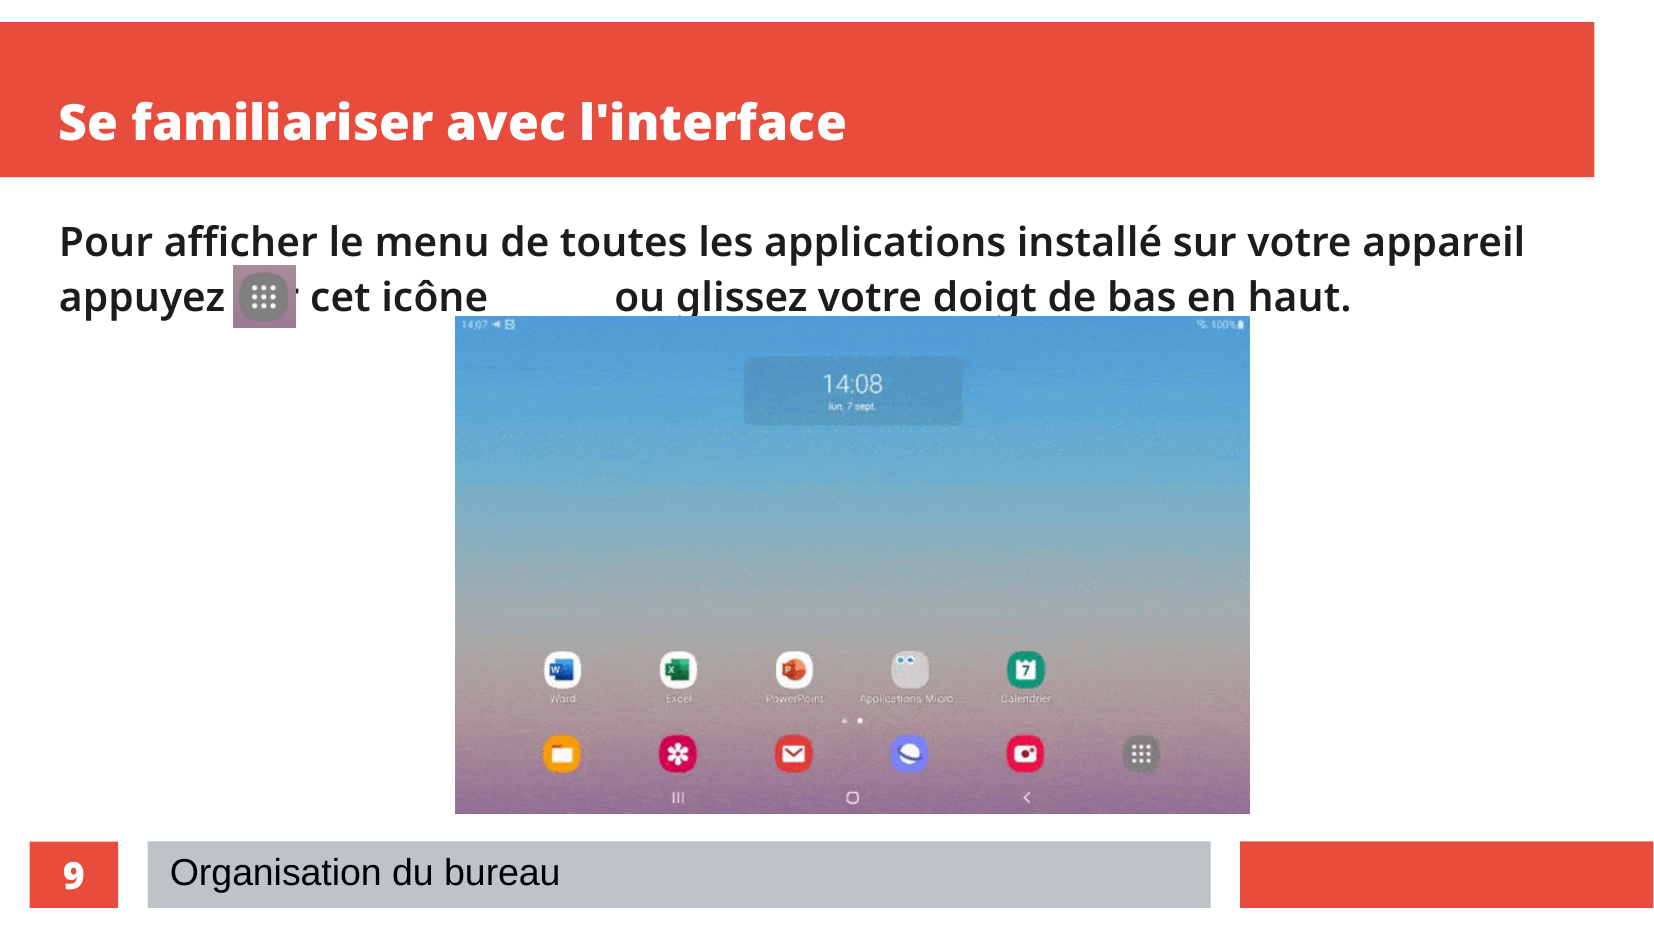

# Se familiariser avec l'interface
Pour afficher le menu de toutes les applications installé sur votre appareil appuyez sur cet icône ou glissez votre doigt de bas en haut.
9
Organisation du bureau